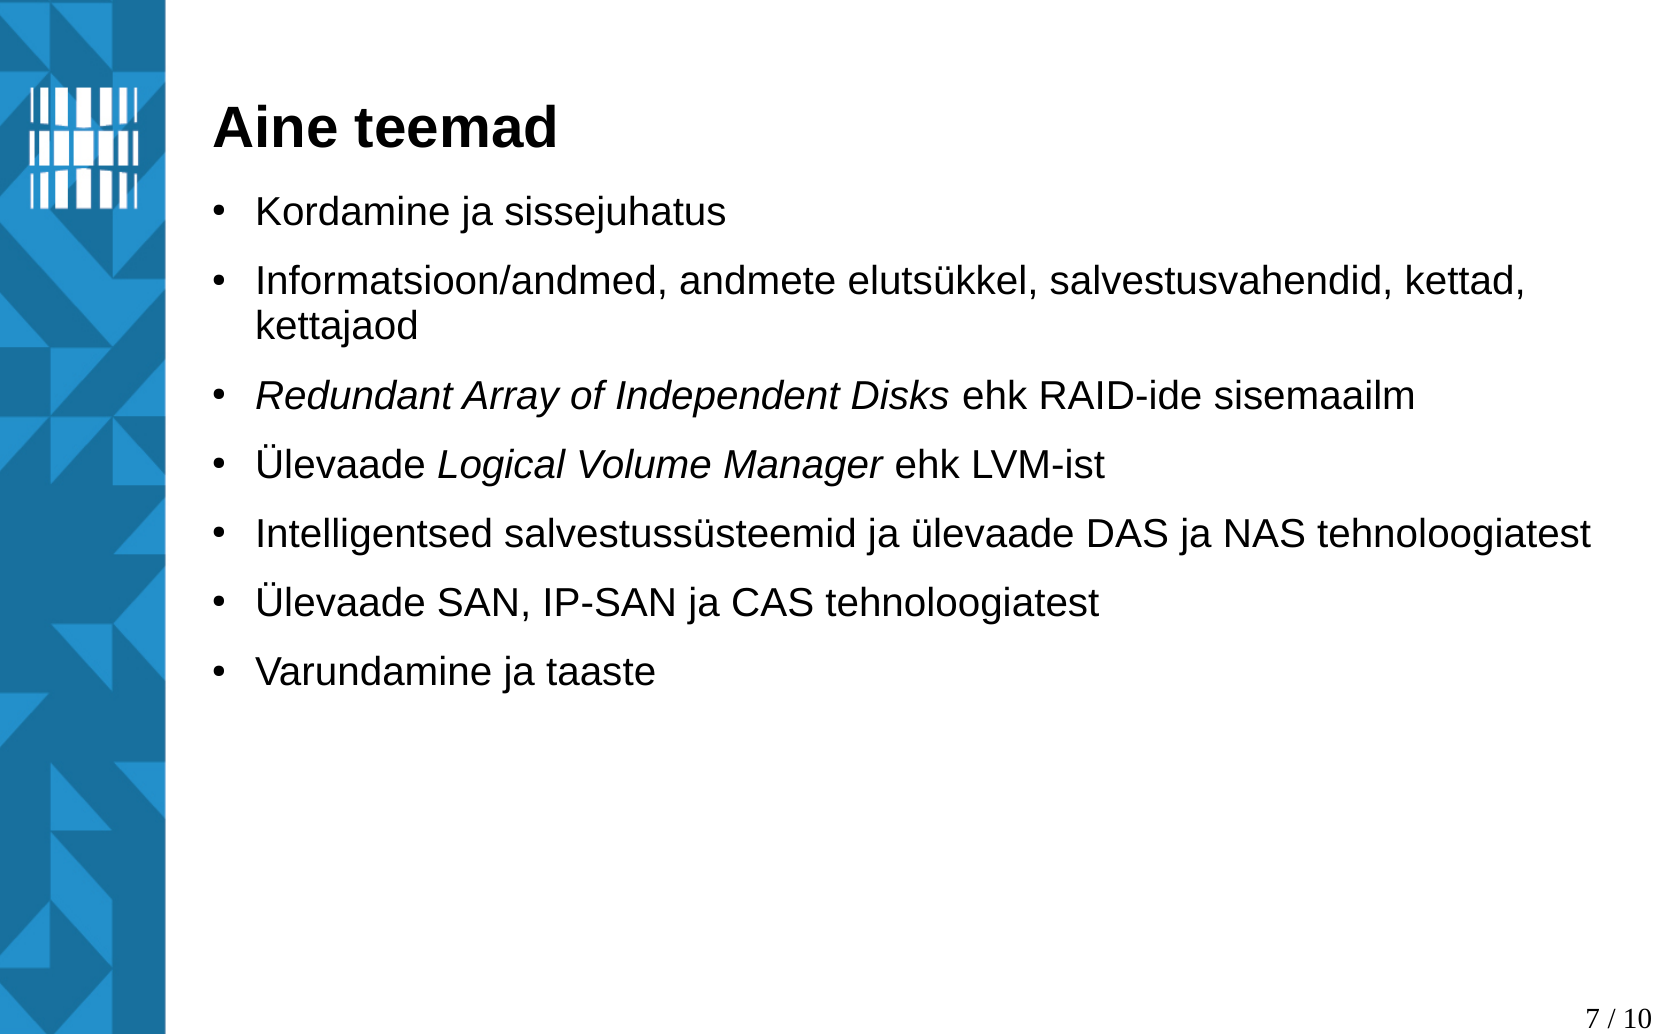

# Aine teemad
Kordamine ja sissejuhatus
Informatsioon/andmed, andmete elutsükkel, salvestusvahendid, kettad, kettajaod
Redundant Array of Independent Disks ehk RAID-ide sisemaailm
Ülevaade Logical Volume Manager ehk LVM-ist
Intelligentsed salvestussüsteemid ja ülevaade DAS ja NAS tehnoloogiatest
Ülevaade SAN, IP-SAN ja CAS tehnoloogiatest
Varundamine ja taaste